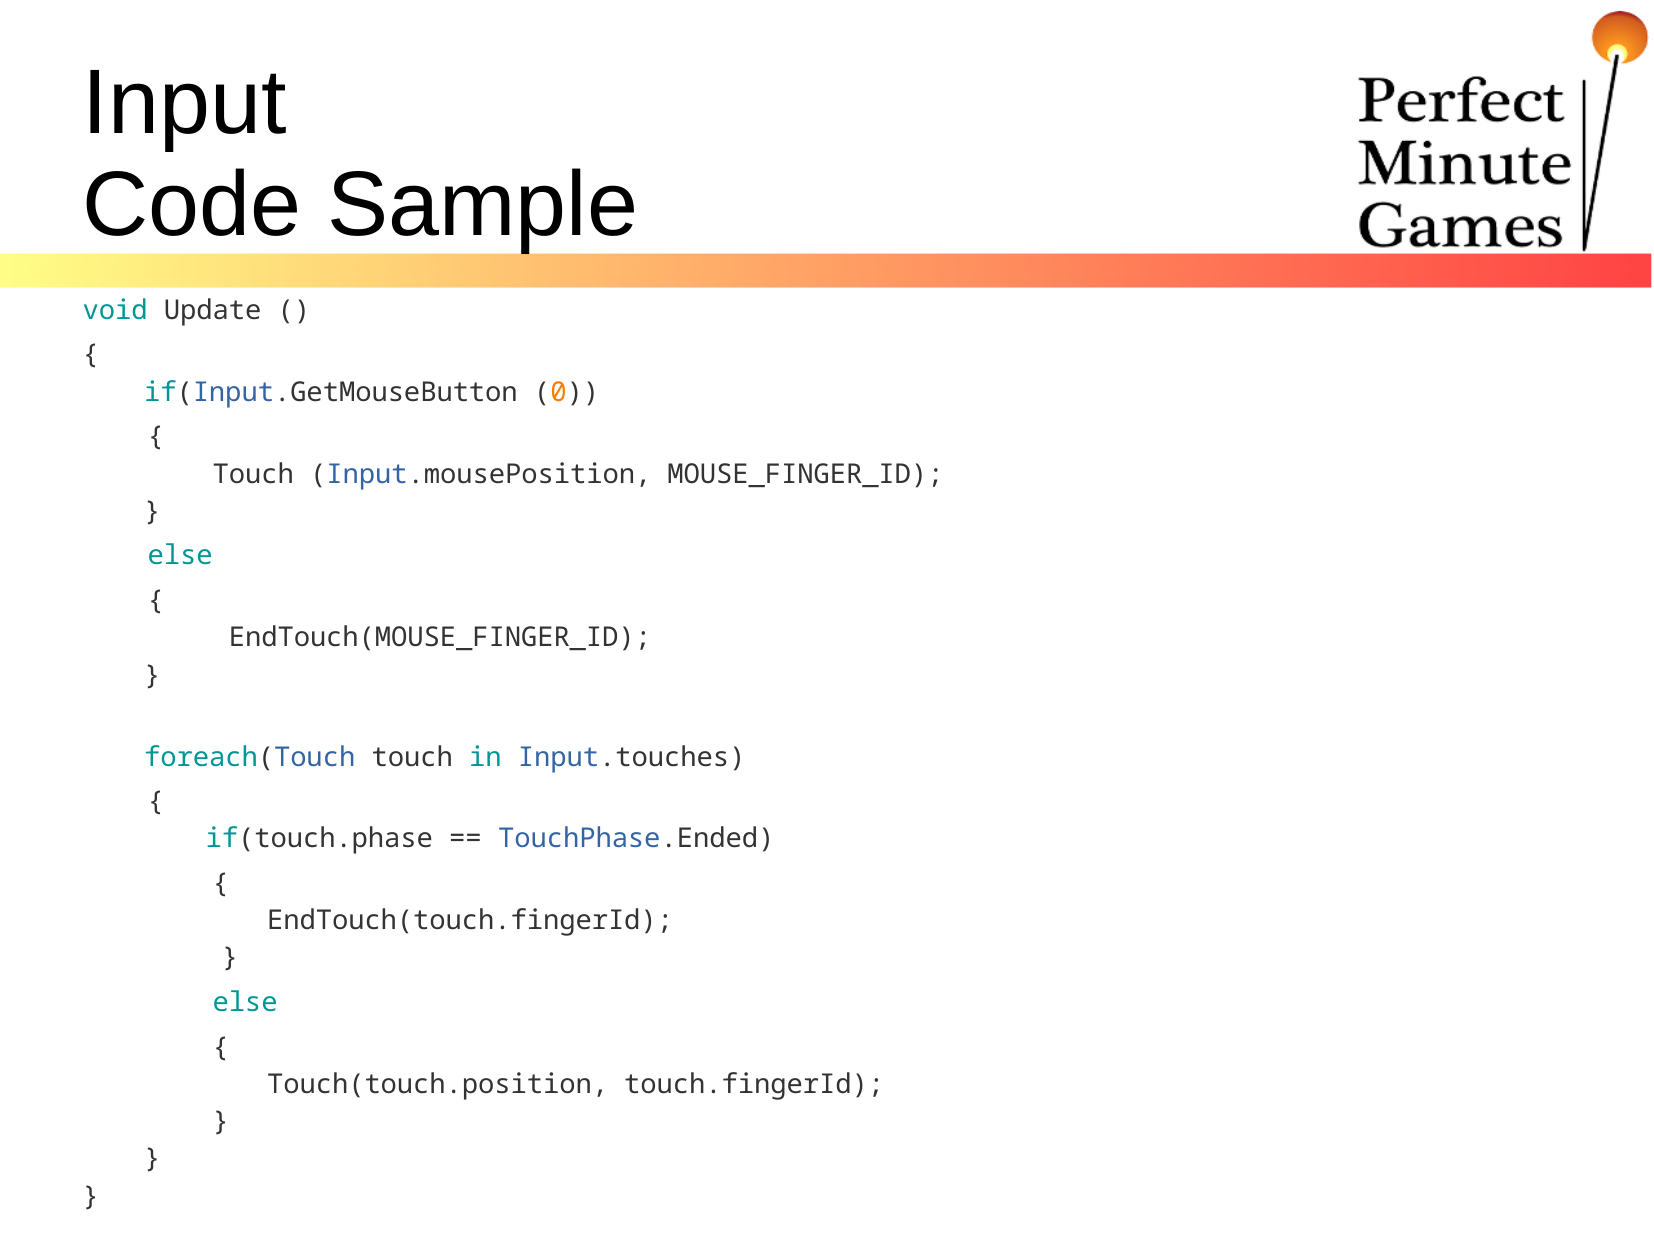

# Input Code Sample
void Update ()
{
	if(Input.GetMouseButton (0))
 {
 Touch (Input.mousePosition, MOUSE_FINGER_ID);
	}
 else
 {
 EndTouch(MOUSE_FINGER_ID);
	}
	foreach(Touch touch in Input.touches)
 {
	 	if(touch.phase == TouchPhase.Ended)
 {
	 	 	EndTouch(touch.fingerId);
	 	 }
 else
 {
	 	 			Touch(touch.position, touch.fingerId);
 }
	}
}